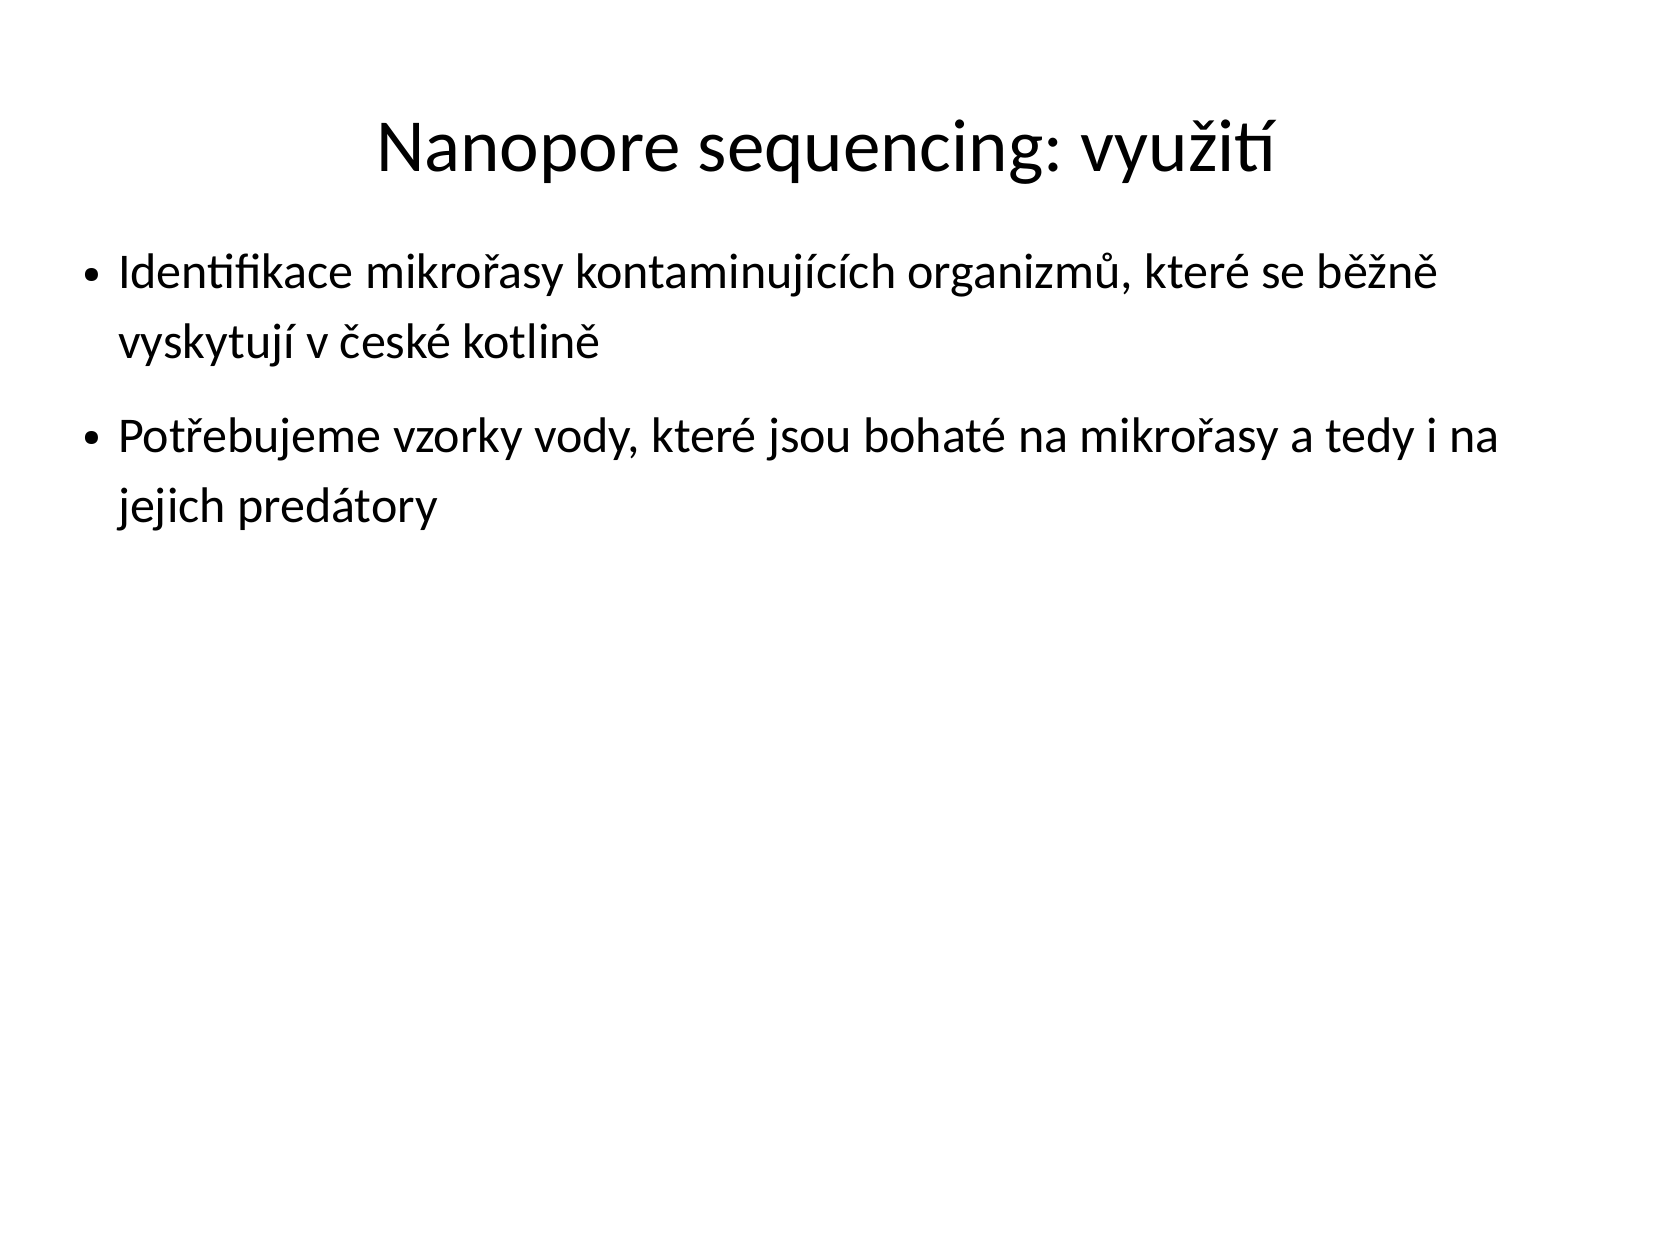

# Nanopore sequencing: využití
Identifikace mikrořasy kontaminujících organizmů, které se běžně vyskytují v české kotlině
Potřebujeme vzorky vody, které jsou bohaté na mikrořasy a tedy i na jejich predátory